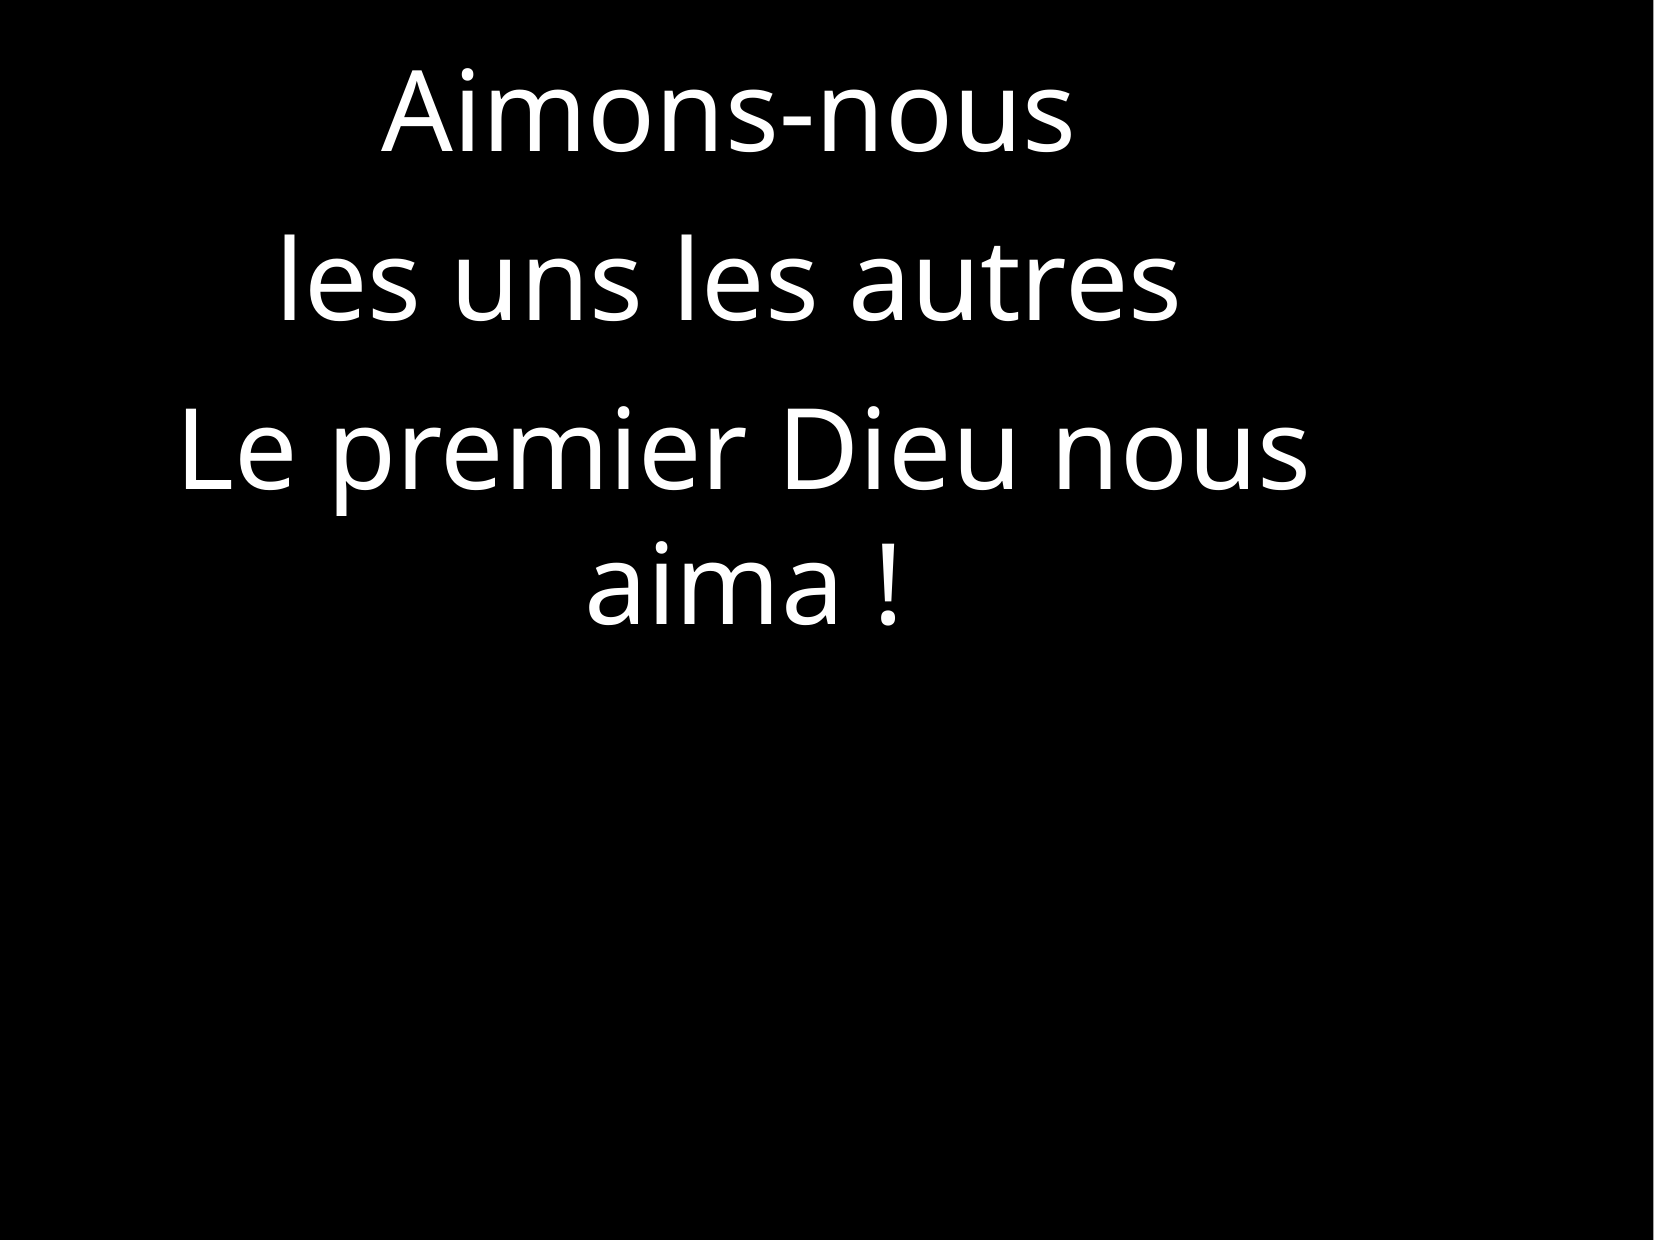

Aimons-nous
les uns les autres
Le premier Dieu nous aima !